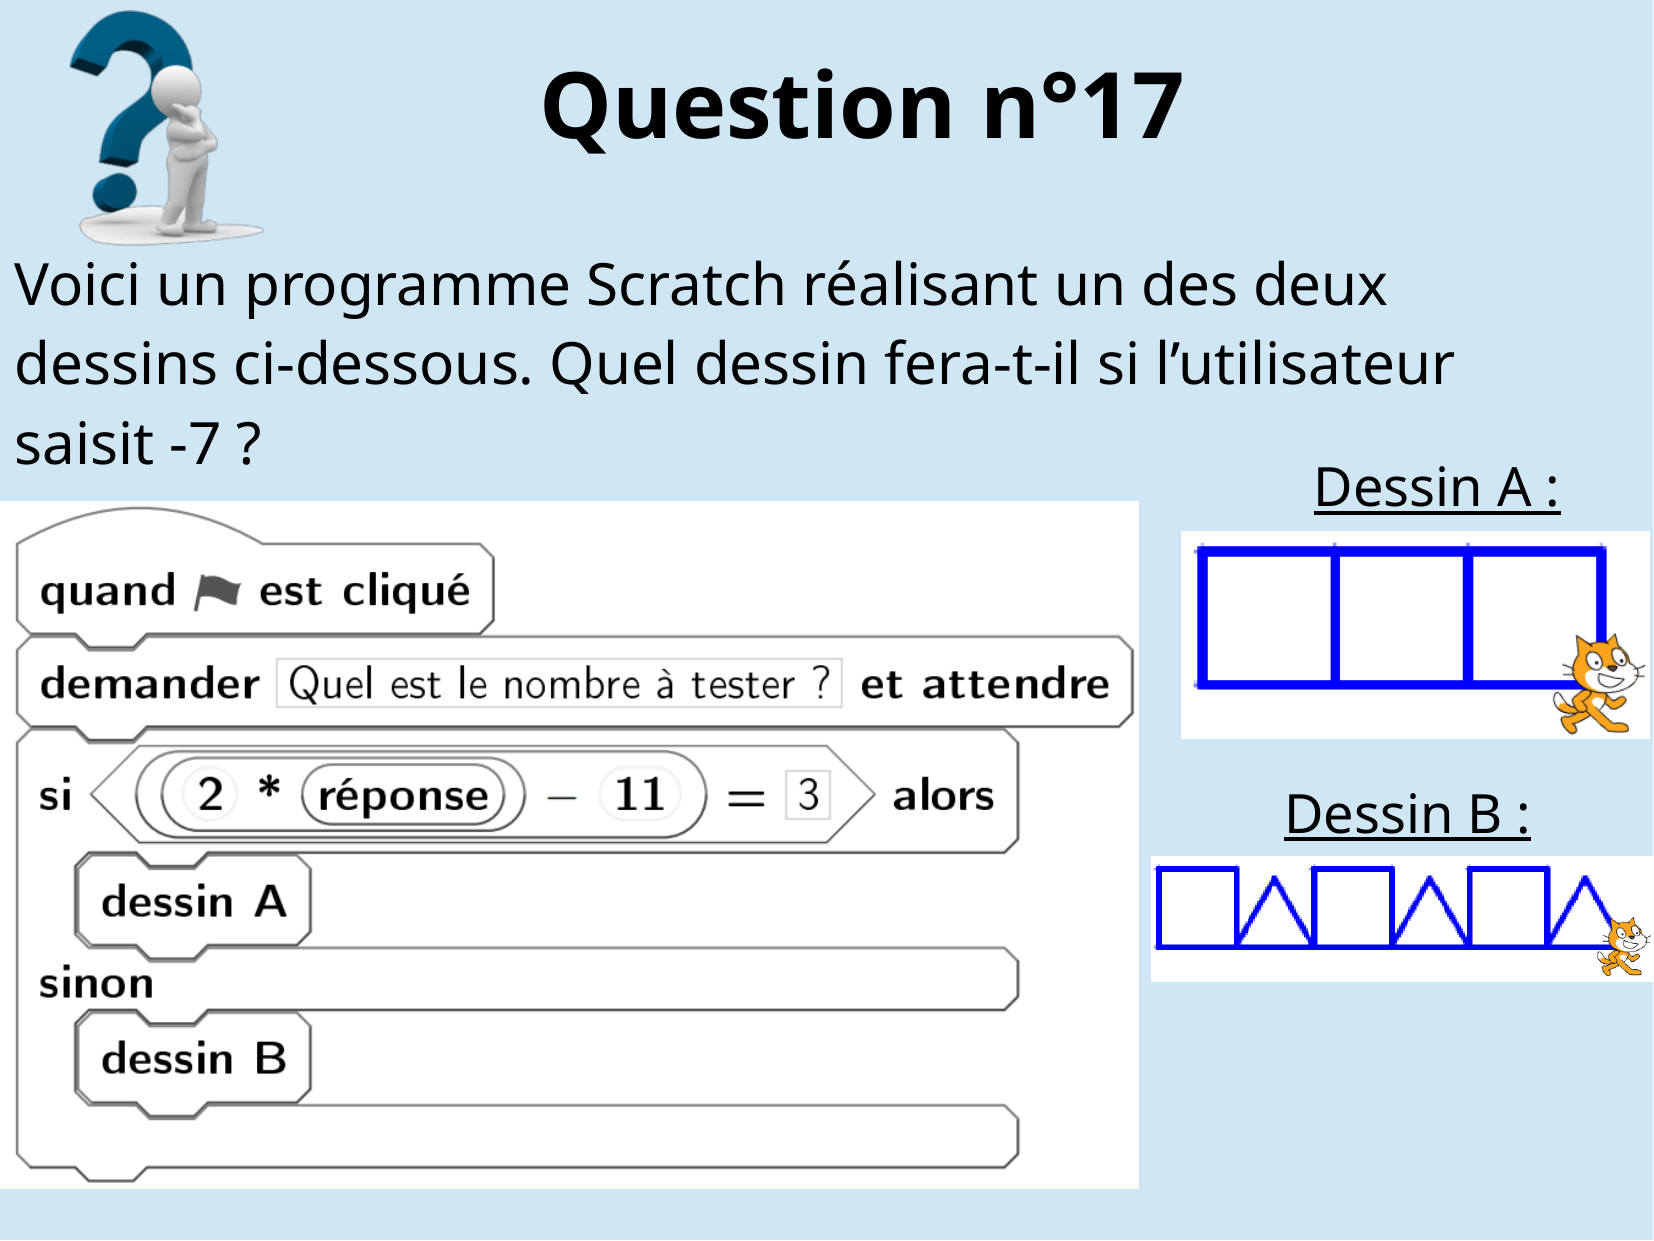

# Question n°17
Voici un programme Scratch réalisant un des deux dessins ci-dessous. Quel dessin fera-t-il si l’utilisateur saisit -7 ?
Dessin A :
Dessin B :